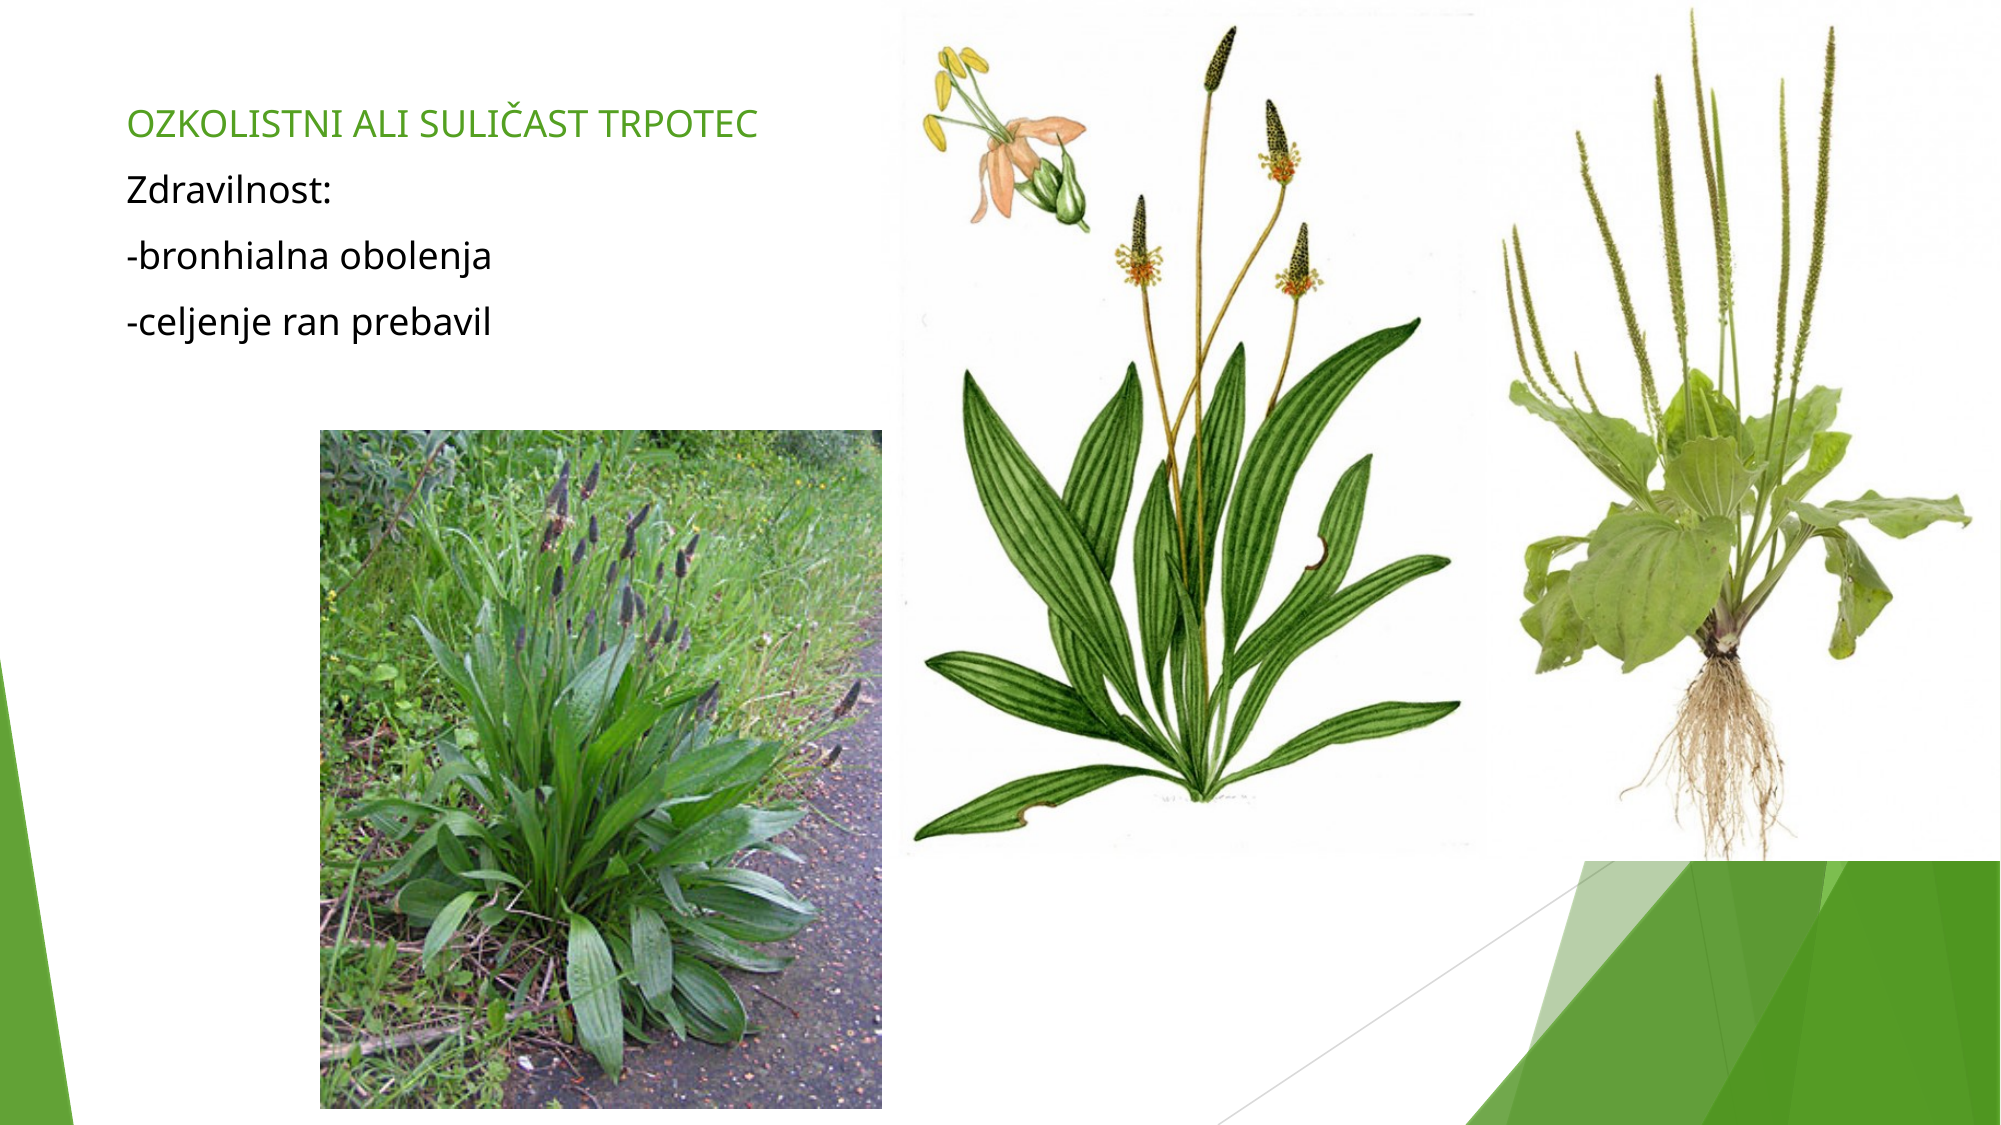

# OZKOLISTNI ALI SULIČAST TRPOTEC
Zdravilnost:
-bronhialna obolenja
-celjenje ran prebavil